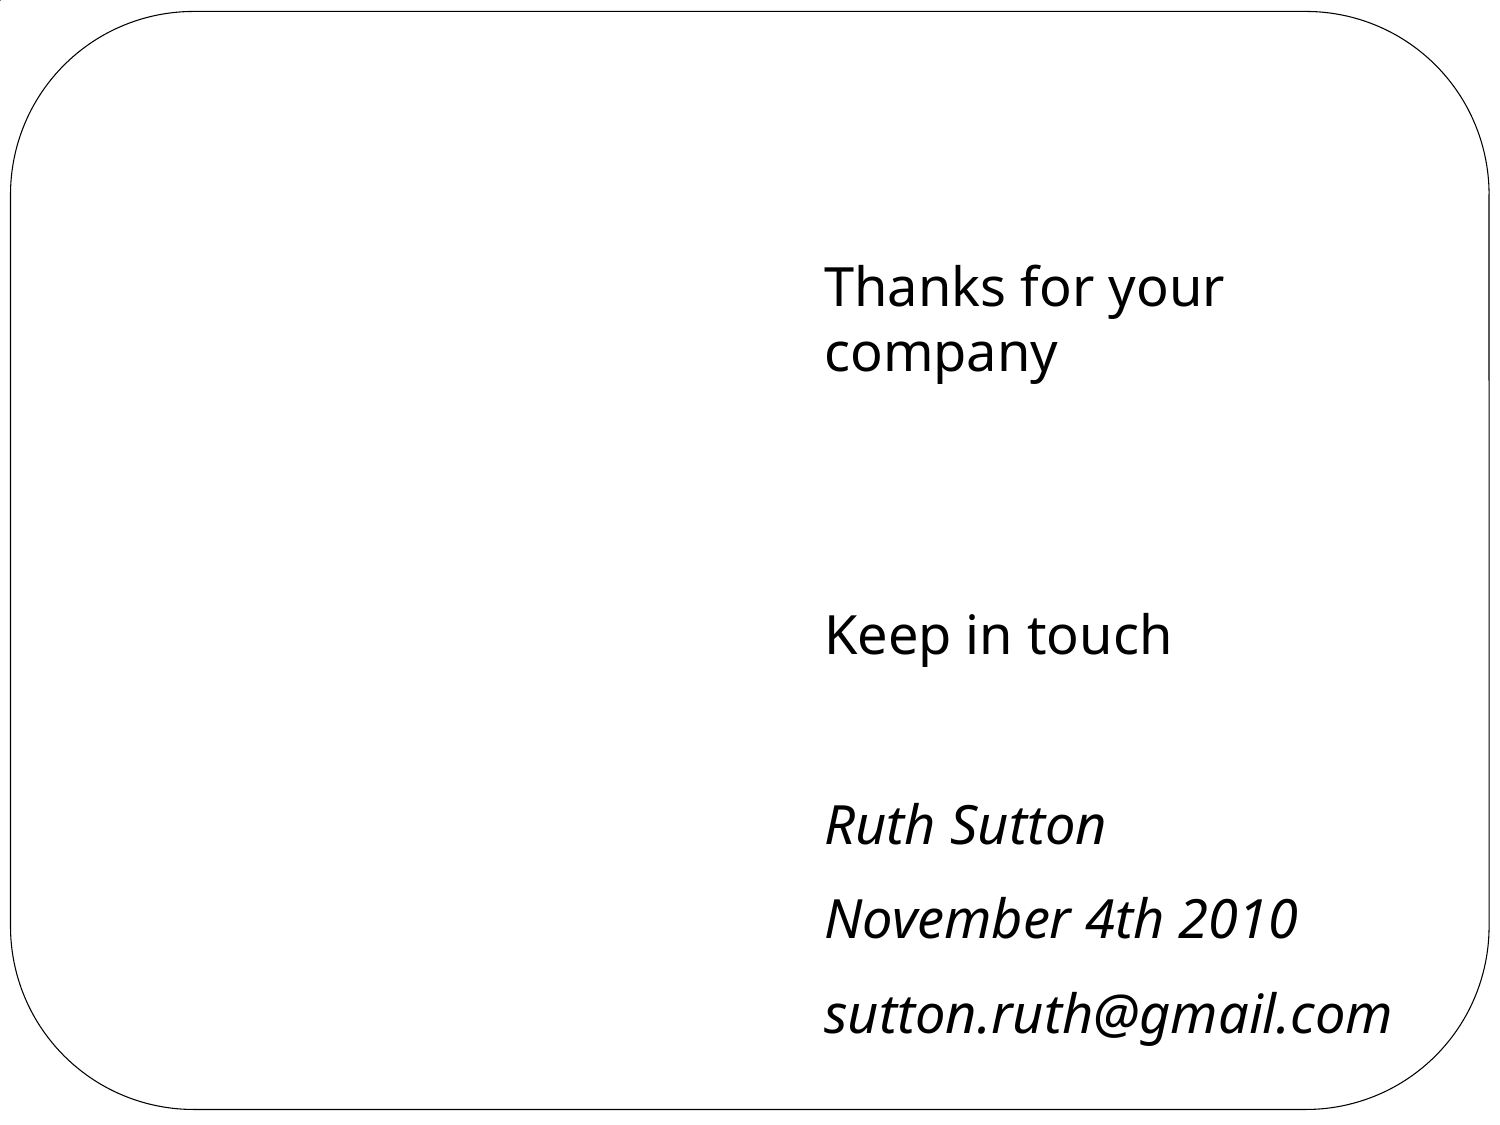

#
Thanks for your company
Keep in touch
Ruth Sutton
November 4th 2010
sutton.ruth@gmail.com